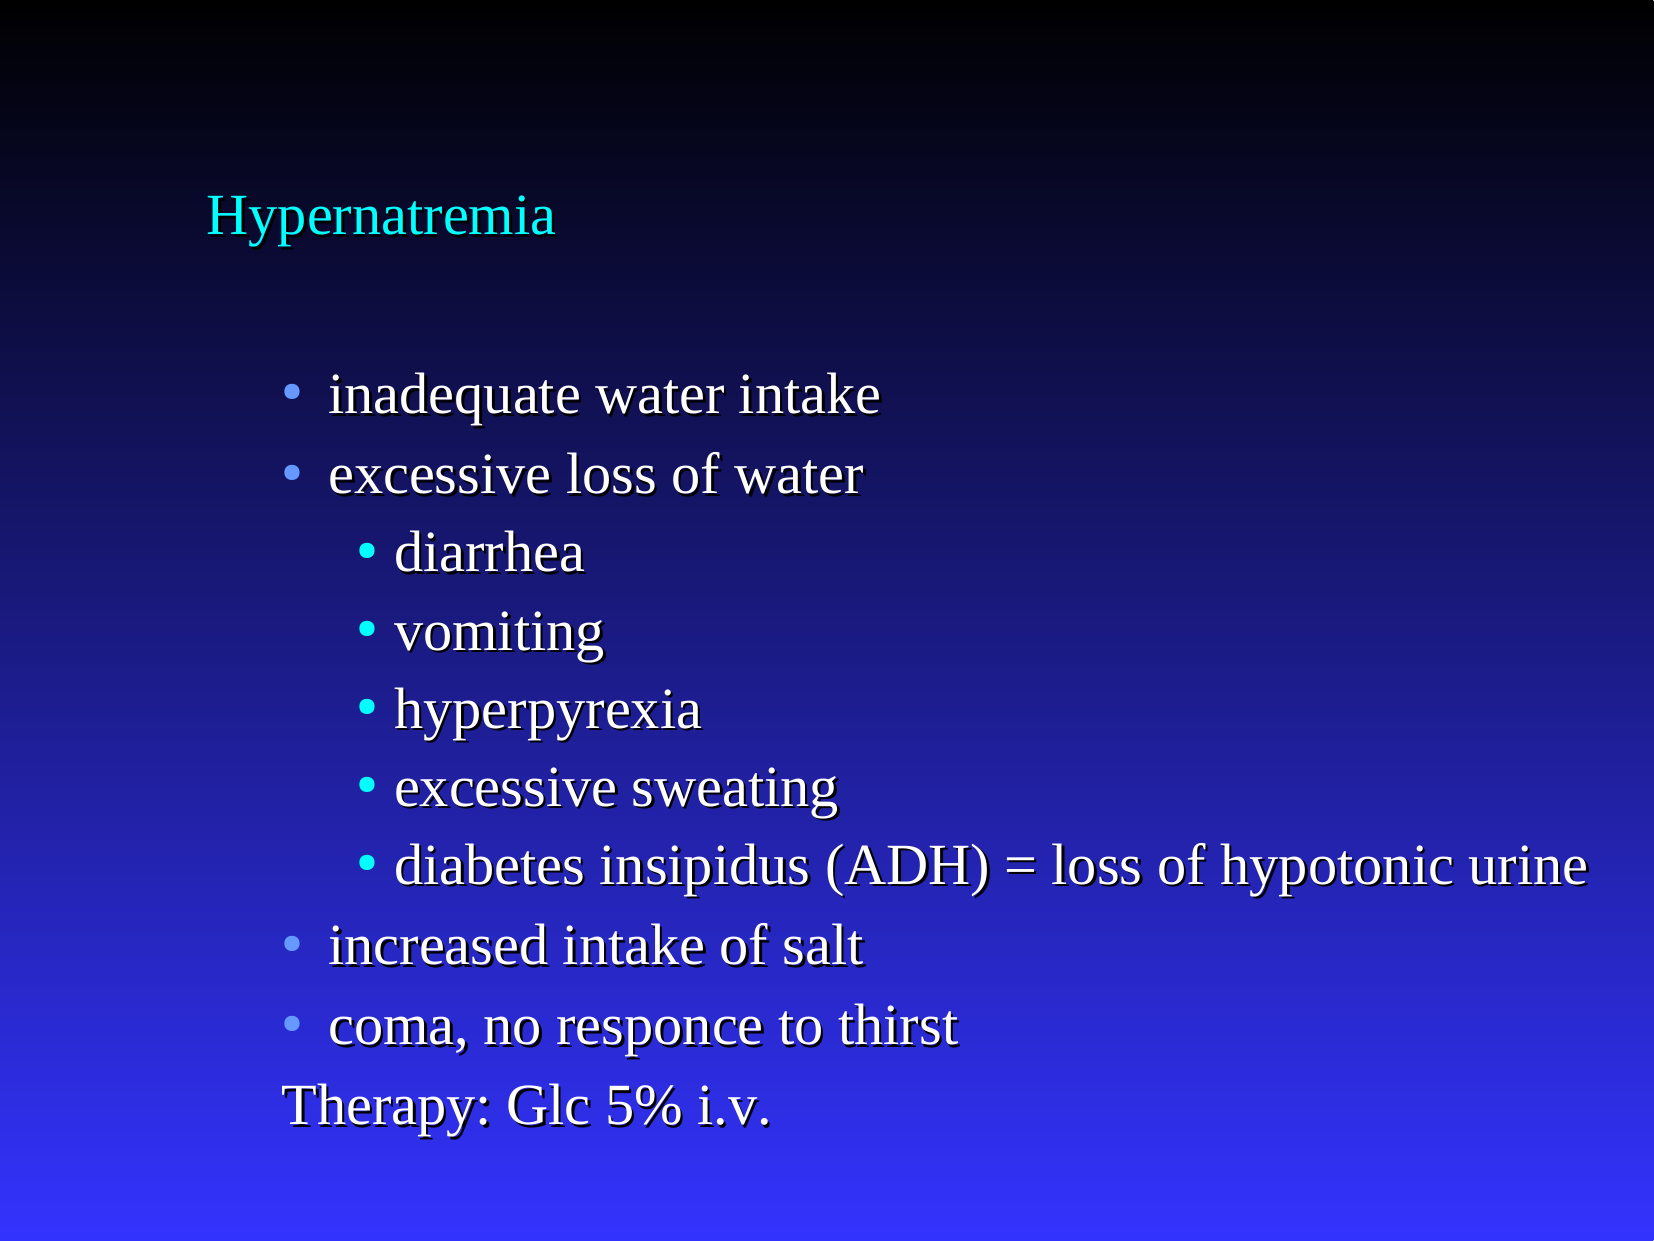

# Hypernatremia
inadequate water intake
excessive loss of water
diarrhea
vomiting
hyperpyrexia
excessive sweating
diabetes insipidus (ADH) = loss of hypotonic urine
increased intake of salt
coma, no responce to thirst
Therapy: Glc 5% i.v.